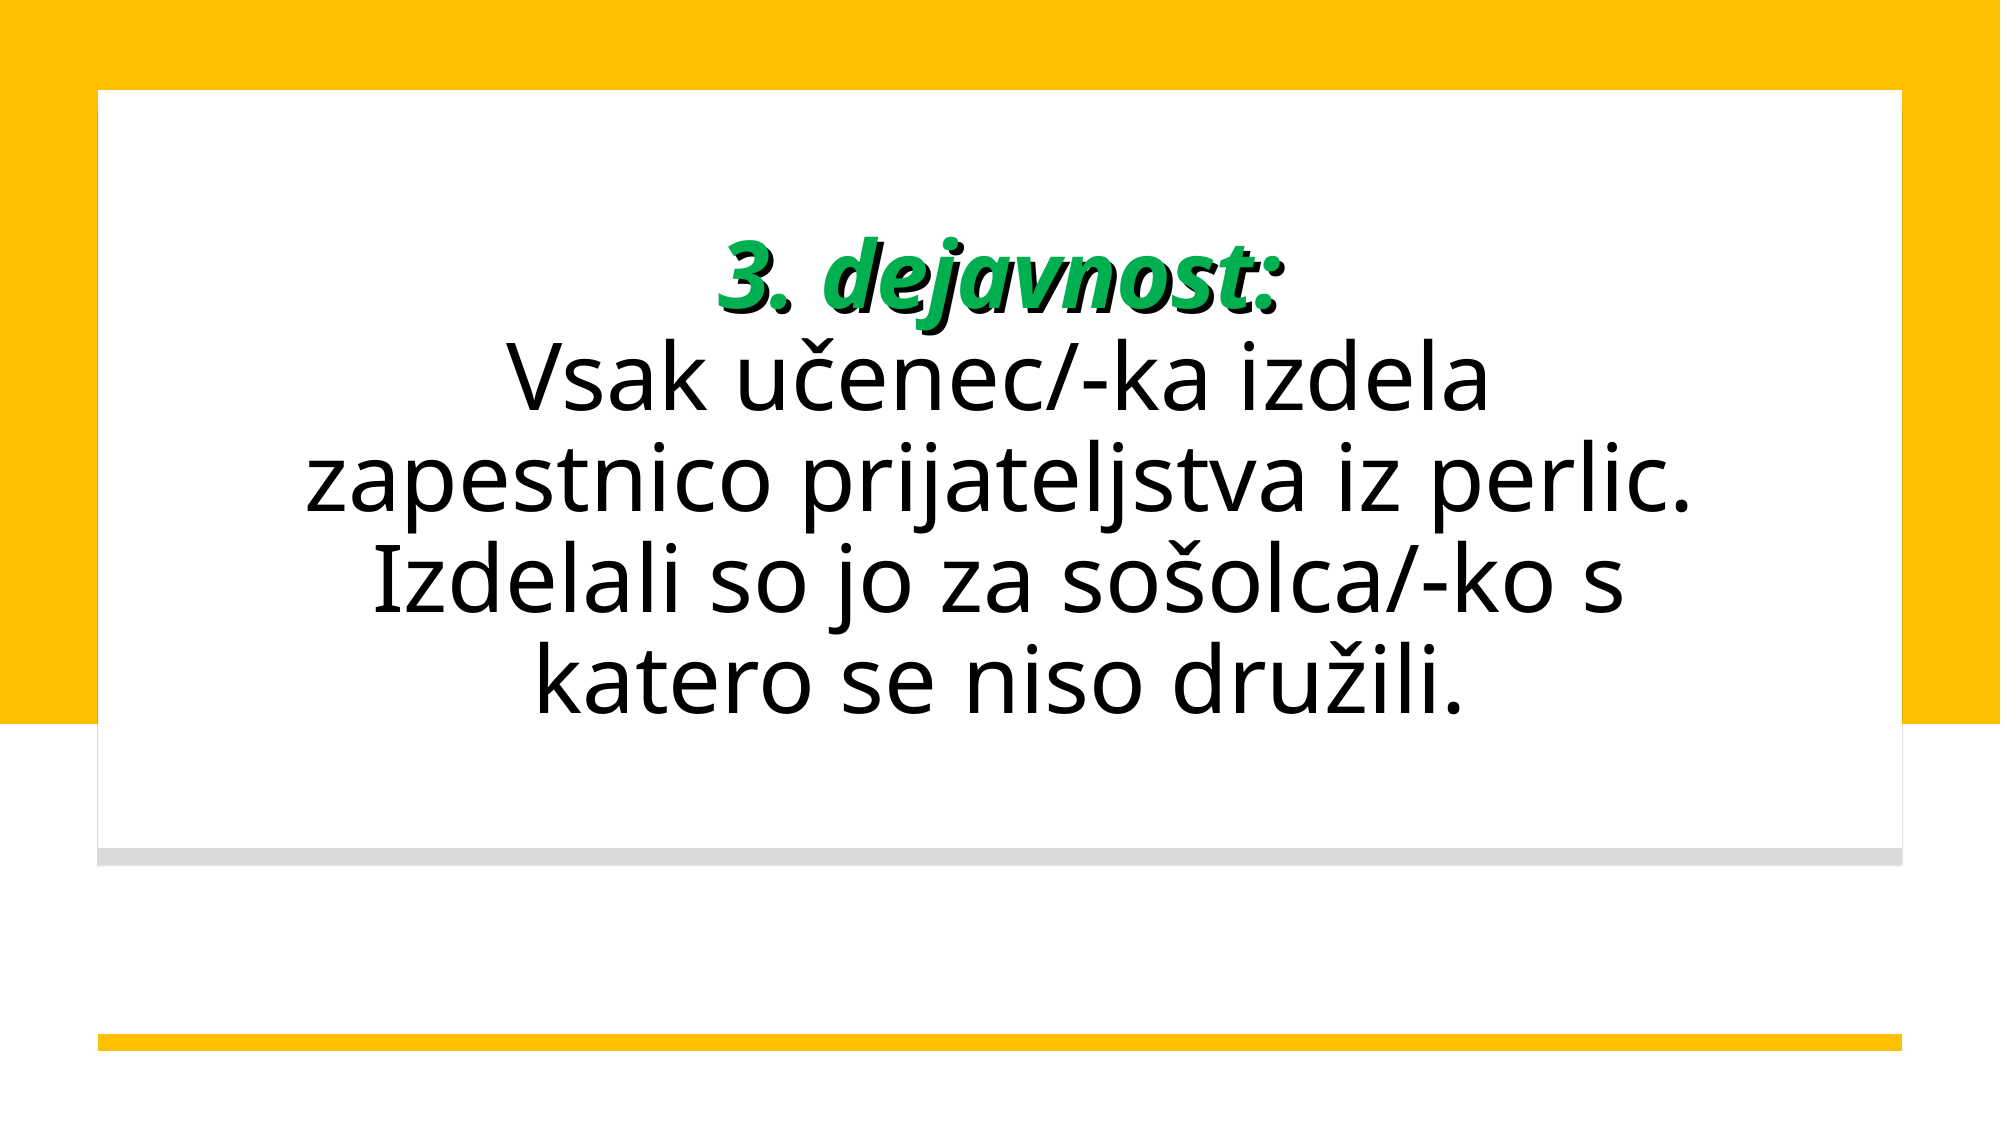

# 3. dejavnost: Vsak učenec/-ka izdela zapestnico prijateljstva iz perlic. Izdelali so jo za sošolca/-ko s katero se niso družili.